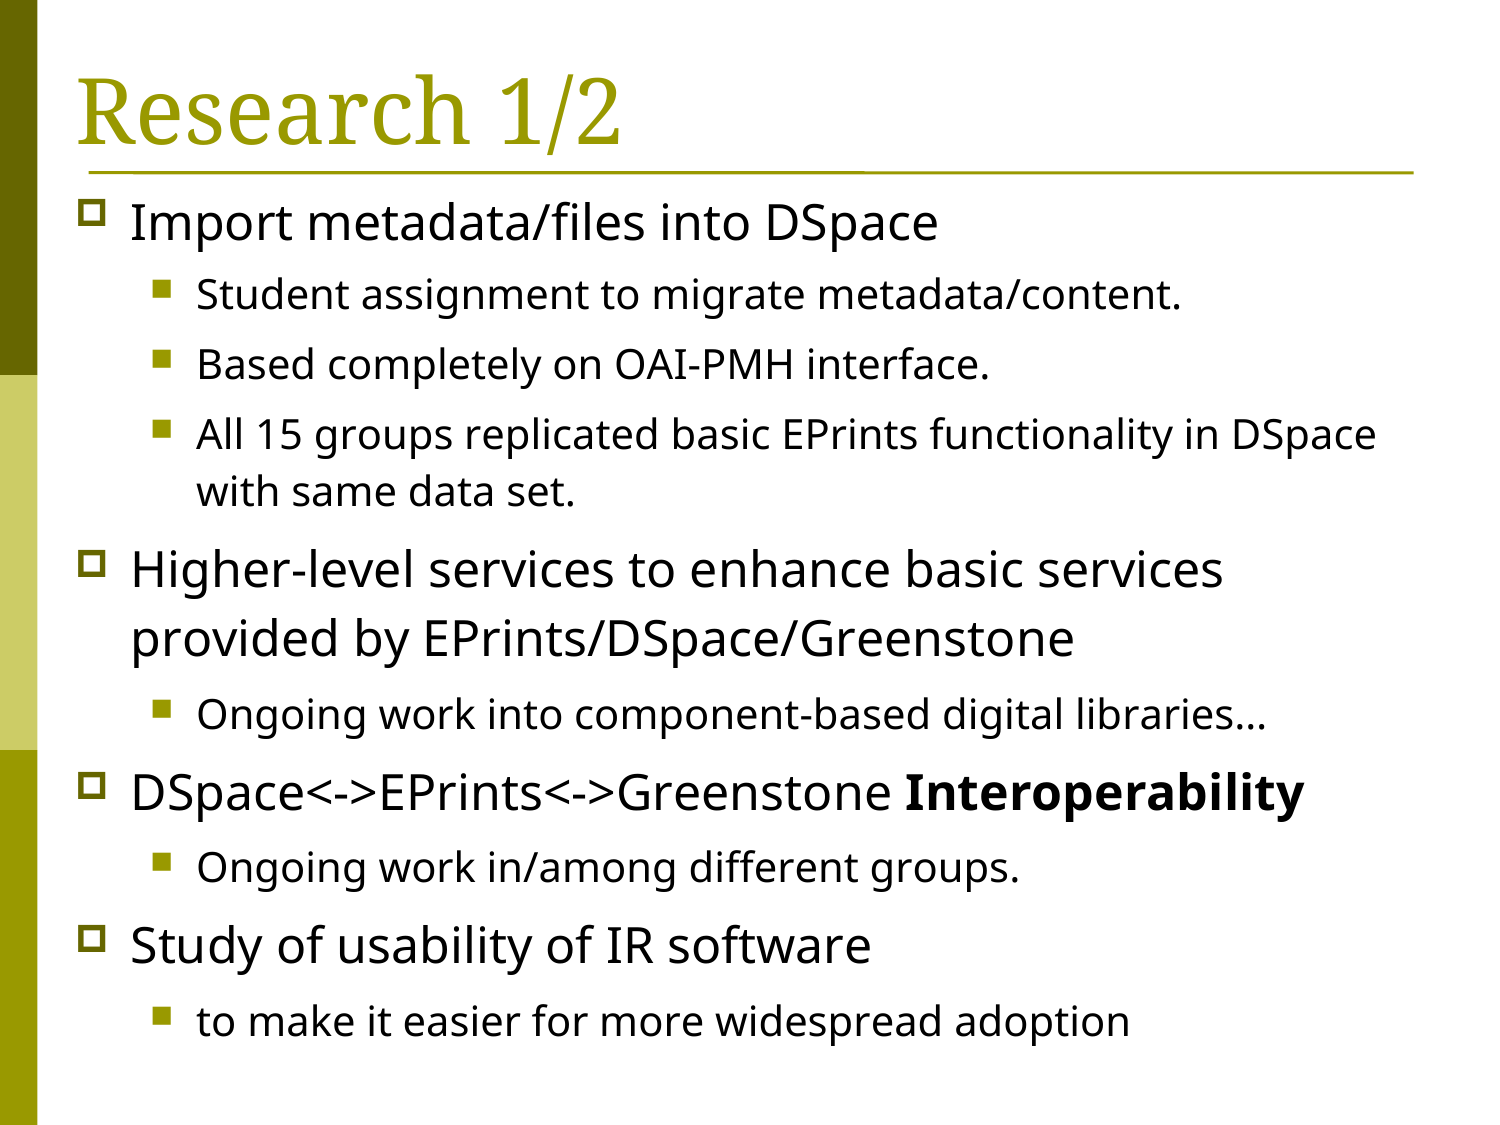

# Research 1/2
Import metadata/files into DSpace
Student assignment to migrate metadata/content.
Based completely on OAI-PMH interface.
All 15 groups replicated basic EPrints functionality in DSpace with same data set.
Higher-level services to enhance basic services provided by EPrints/DSpace/Greenstone
Ongoing work into component-based digital libraries…
DSpace<->EPrints<->Greenstone Interoperability
Ongoing work in/among different groups.
Study of usability of IR software
to make it easier for more widespread adoption